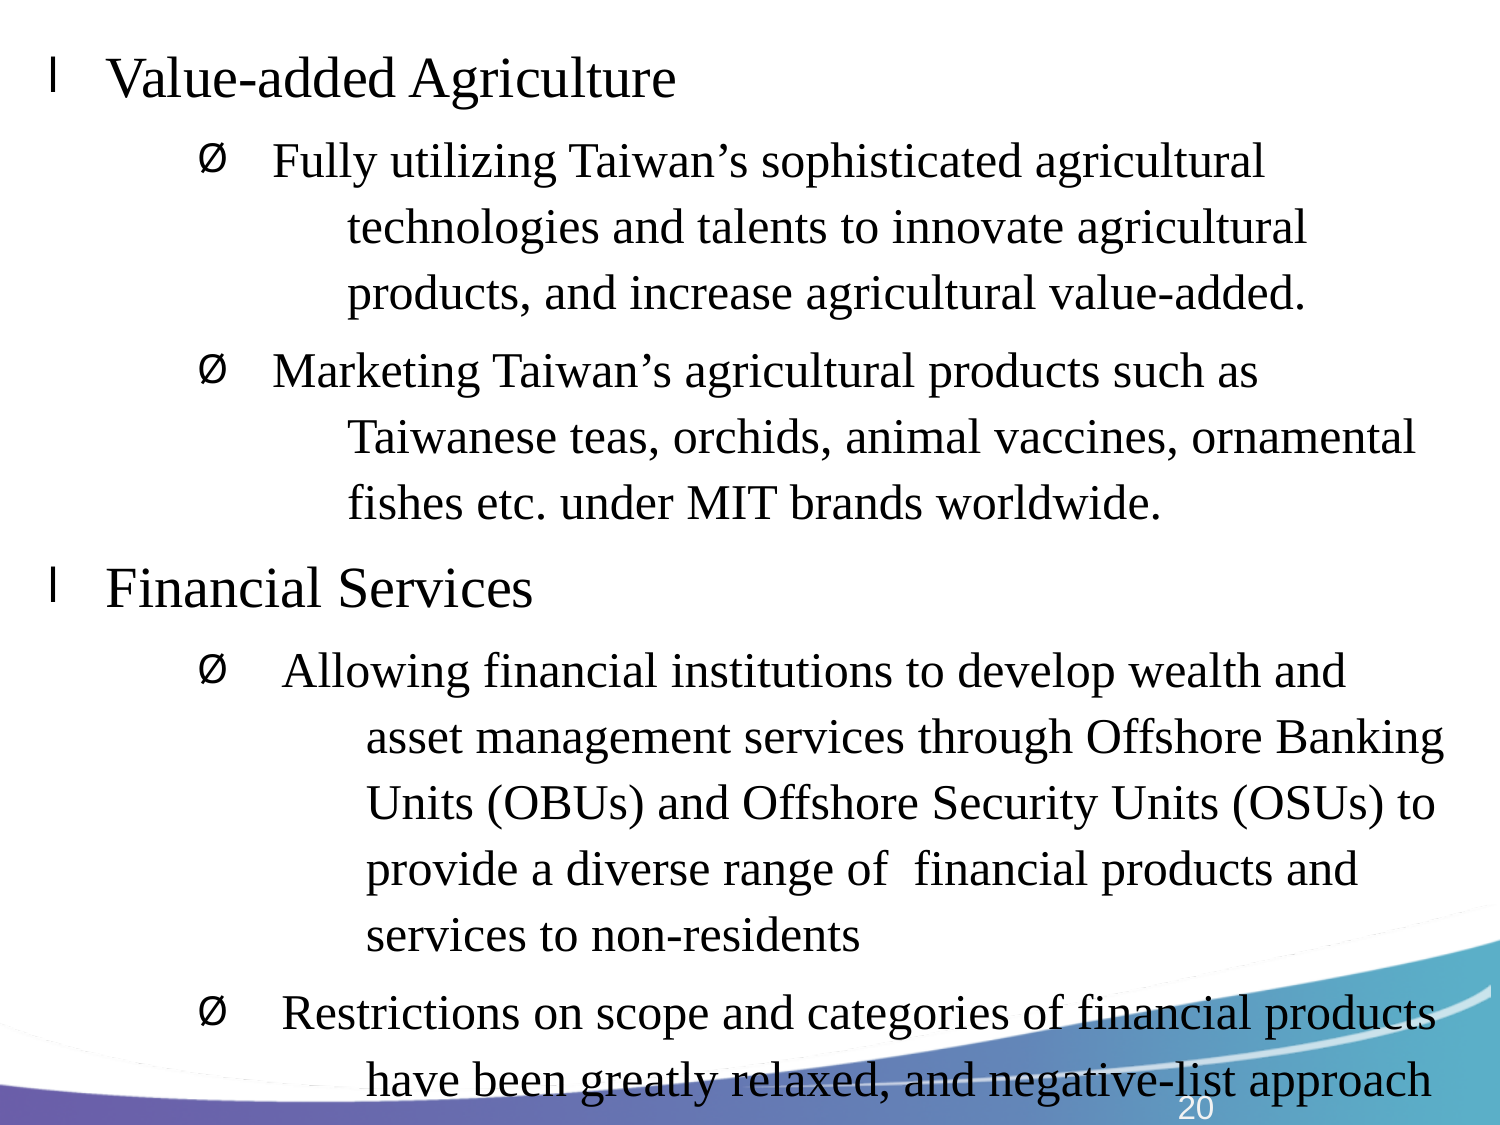

Value-added Agriculture
Fully utilizing Taiwan’s sophisticated agricultural technologies and talents to innovate agricultural products, and increase agricultural value-added.
Marketing Taiwan’s agricultural products such as Taiwanese teas, orchids, animal vaccines, ornamental fishes etc. under MIT brands worldwide.
Financial Services
Allowing financial institutions to develop wealth and asset management services through Offshore Banking Units (OBUs) and Offshore Security Units (OSUs) to provide a diverse range of financial products and services to non-residents
Restrictions on scope and categories of financial products have been greatly relaxed, and negative-list approach has been adopted.